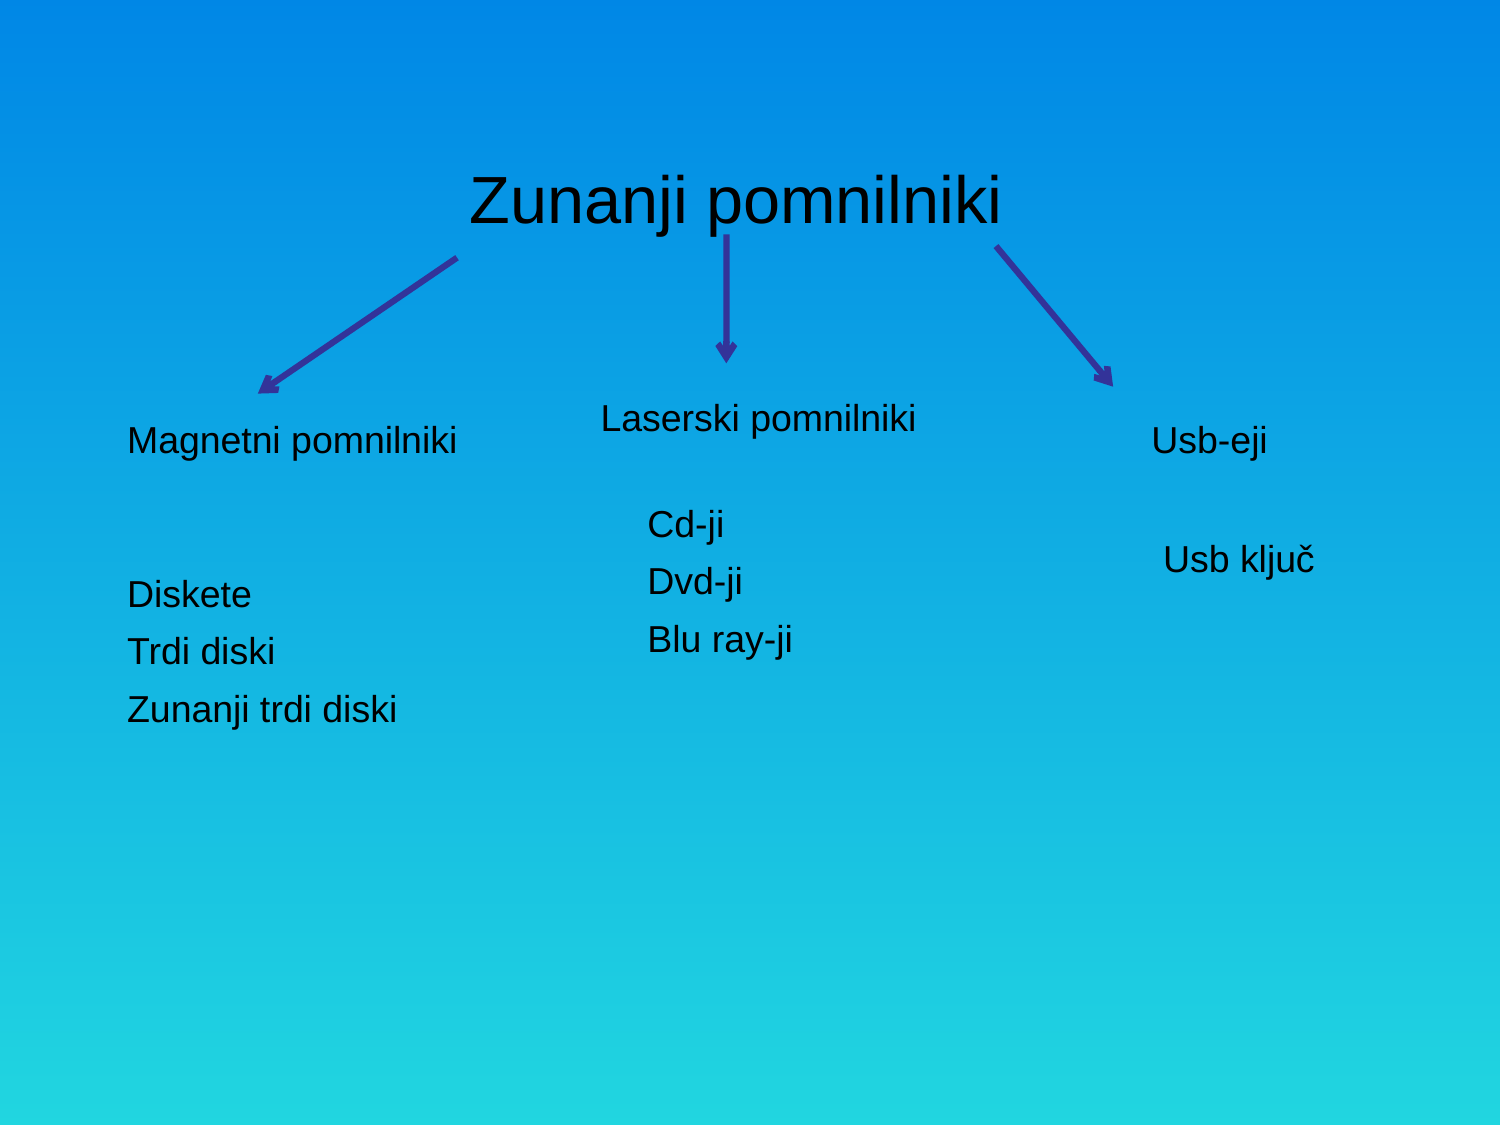

# Zunanji pomnilniki
Laserski pomnilniki
Magnetni pomnilniki
Usb-eji
Cd-ji
Dvd-ji
Blu ray-ji
Usb ključ
Diskete
Trdi diski
Zunanji trdi diski